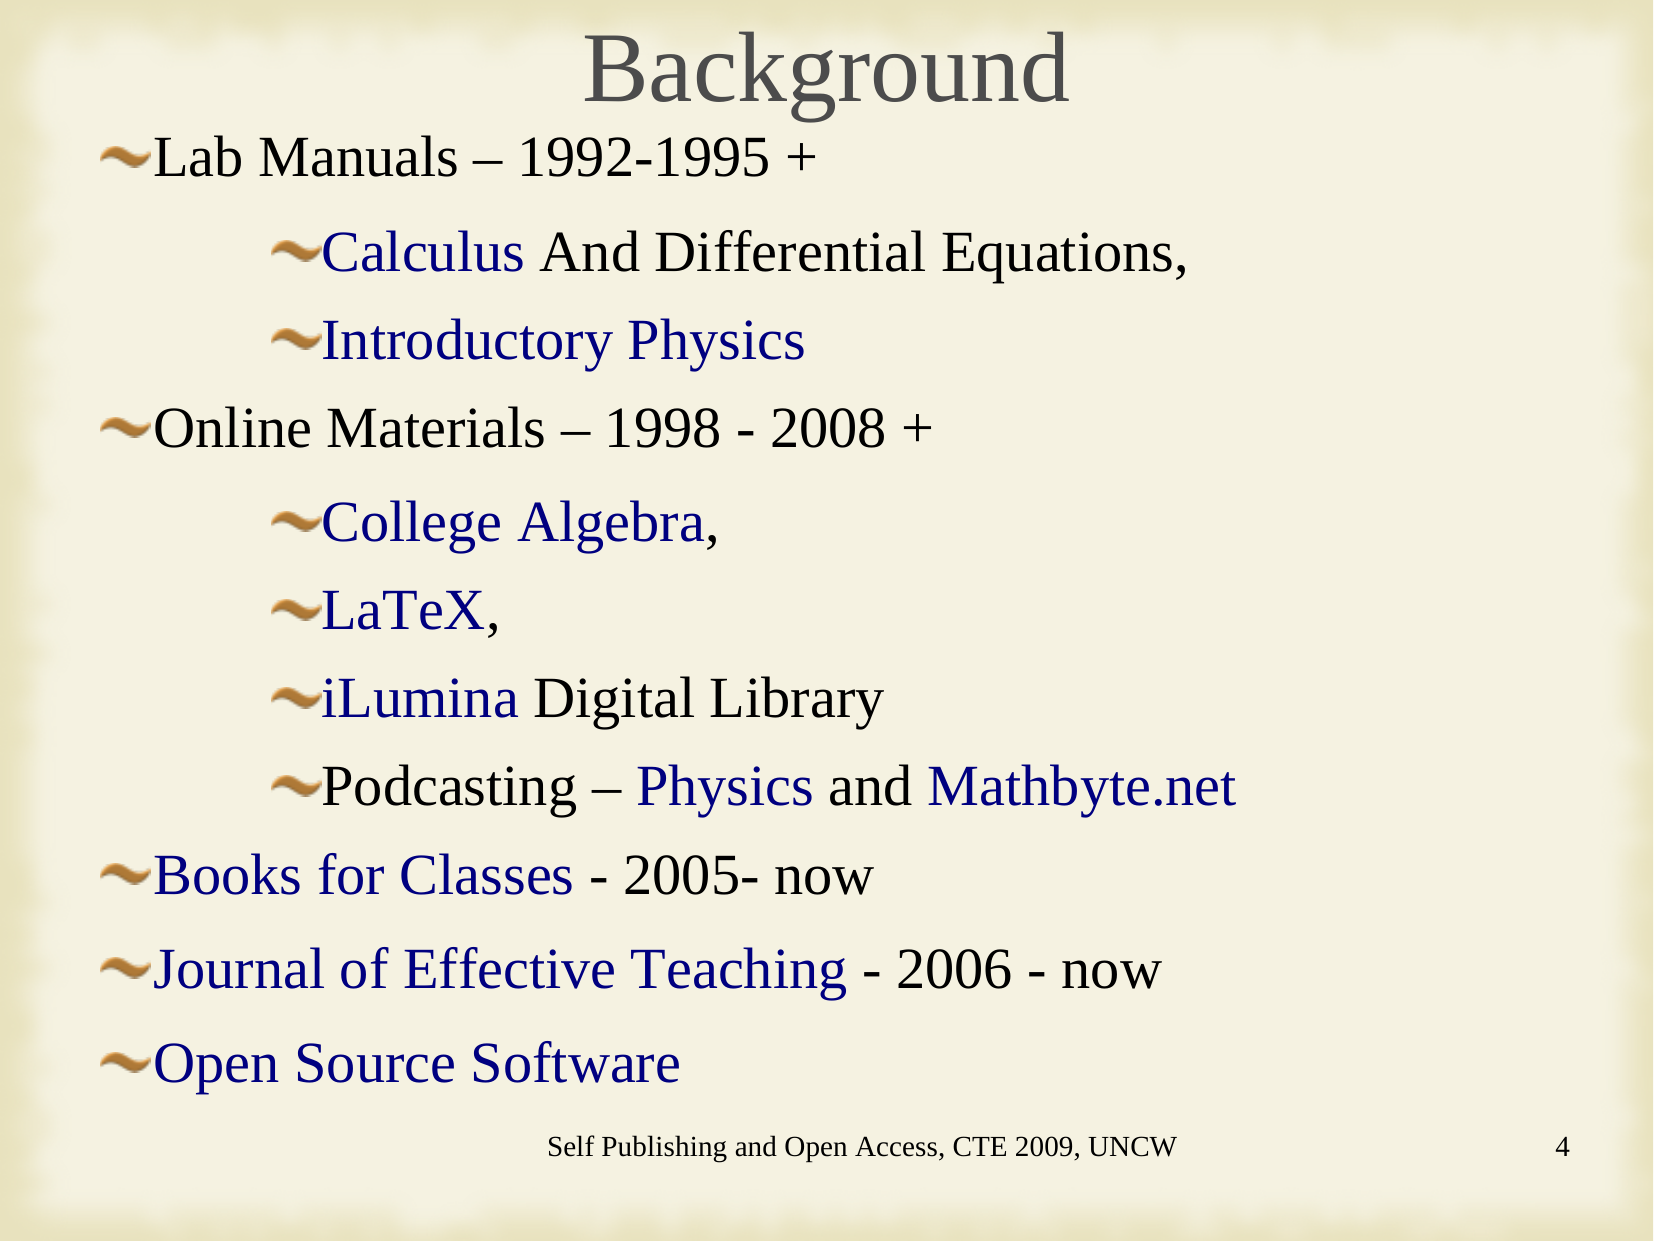

# Background
Lab Manuals – 1992-1995 +
Calculus And Differential Equations,
Introductory Physics
Online Materials – 1998 - 2008 +
College Algebra,
LaTeX,
iLumina Digital Library
Podcasting – Physics and Mathbyte.net
Books for Classes - 2005- now
Journal of Effective Teaching - 2006 - now
Open Source Software
Self Publishing and Open Access, CTE 2009, UNCW
4